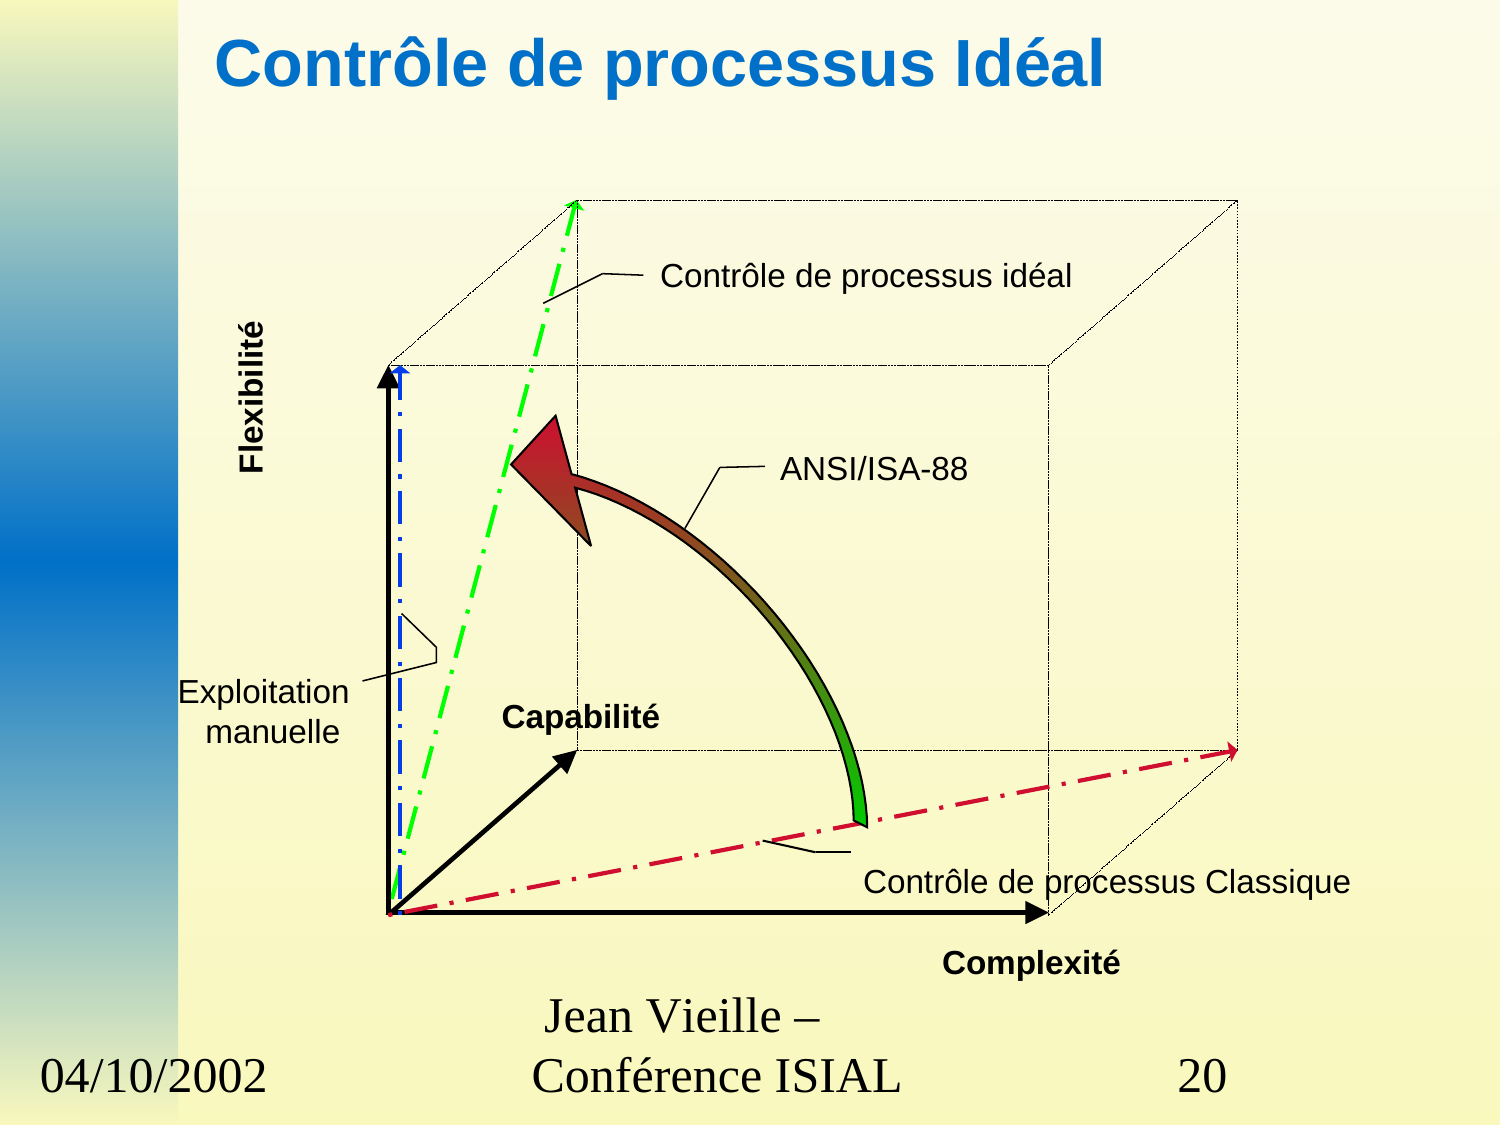

# Contrôle de processus Idéal
Contrôle de processus idéal
Flexibilité
Capabilité
Complexité
Exploitation manuelle
ANSI/ISA-88
Contrôle de processus Classique
20